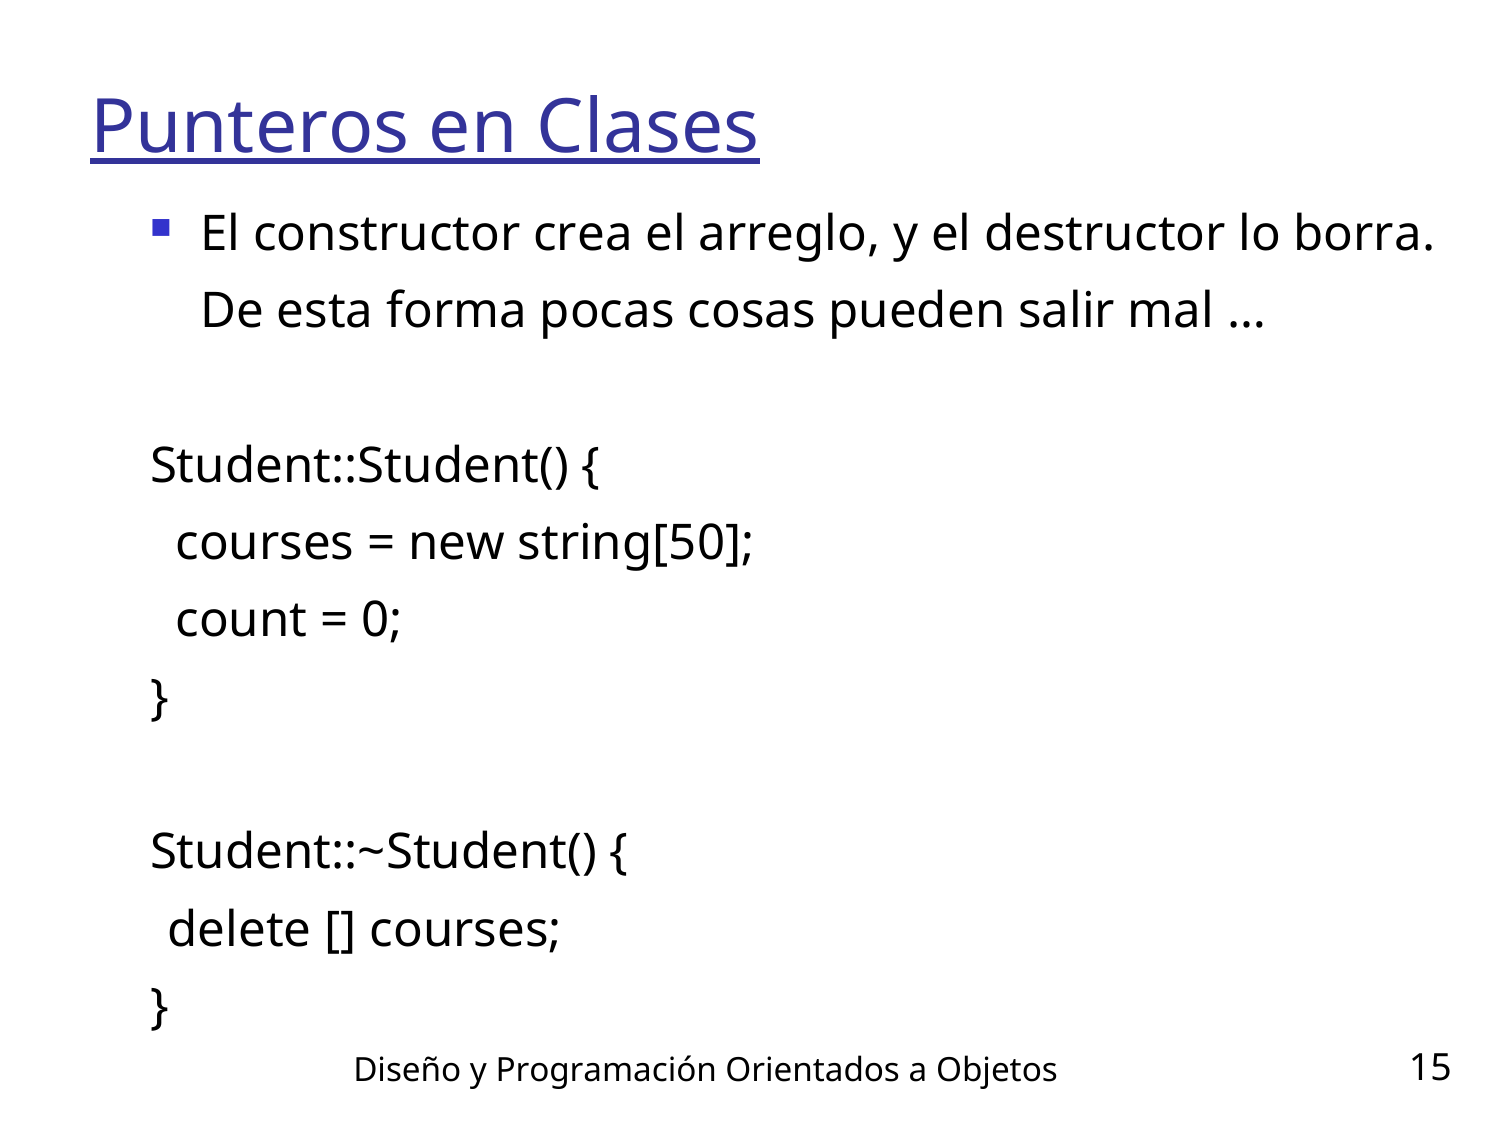

# Punteros en Clases
El constructor crea el arreglo, y el destructor lo borra. De esta forma pocas cosas pueden salir mal …
Student::Student()‏ {
 courses = new string[50];
 count = 0;
}
Student::~Student()‏ {
	delete [] courses;
}
Diseño y Programación Orientados a Objetos
15